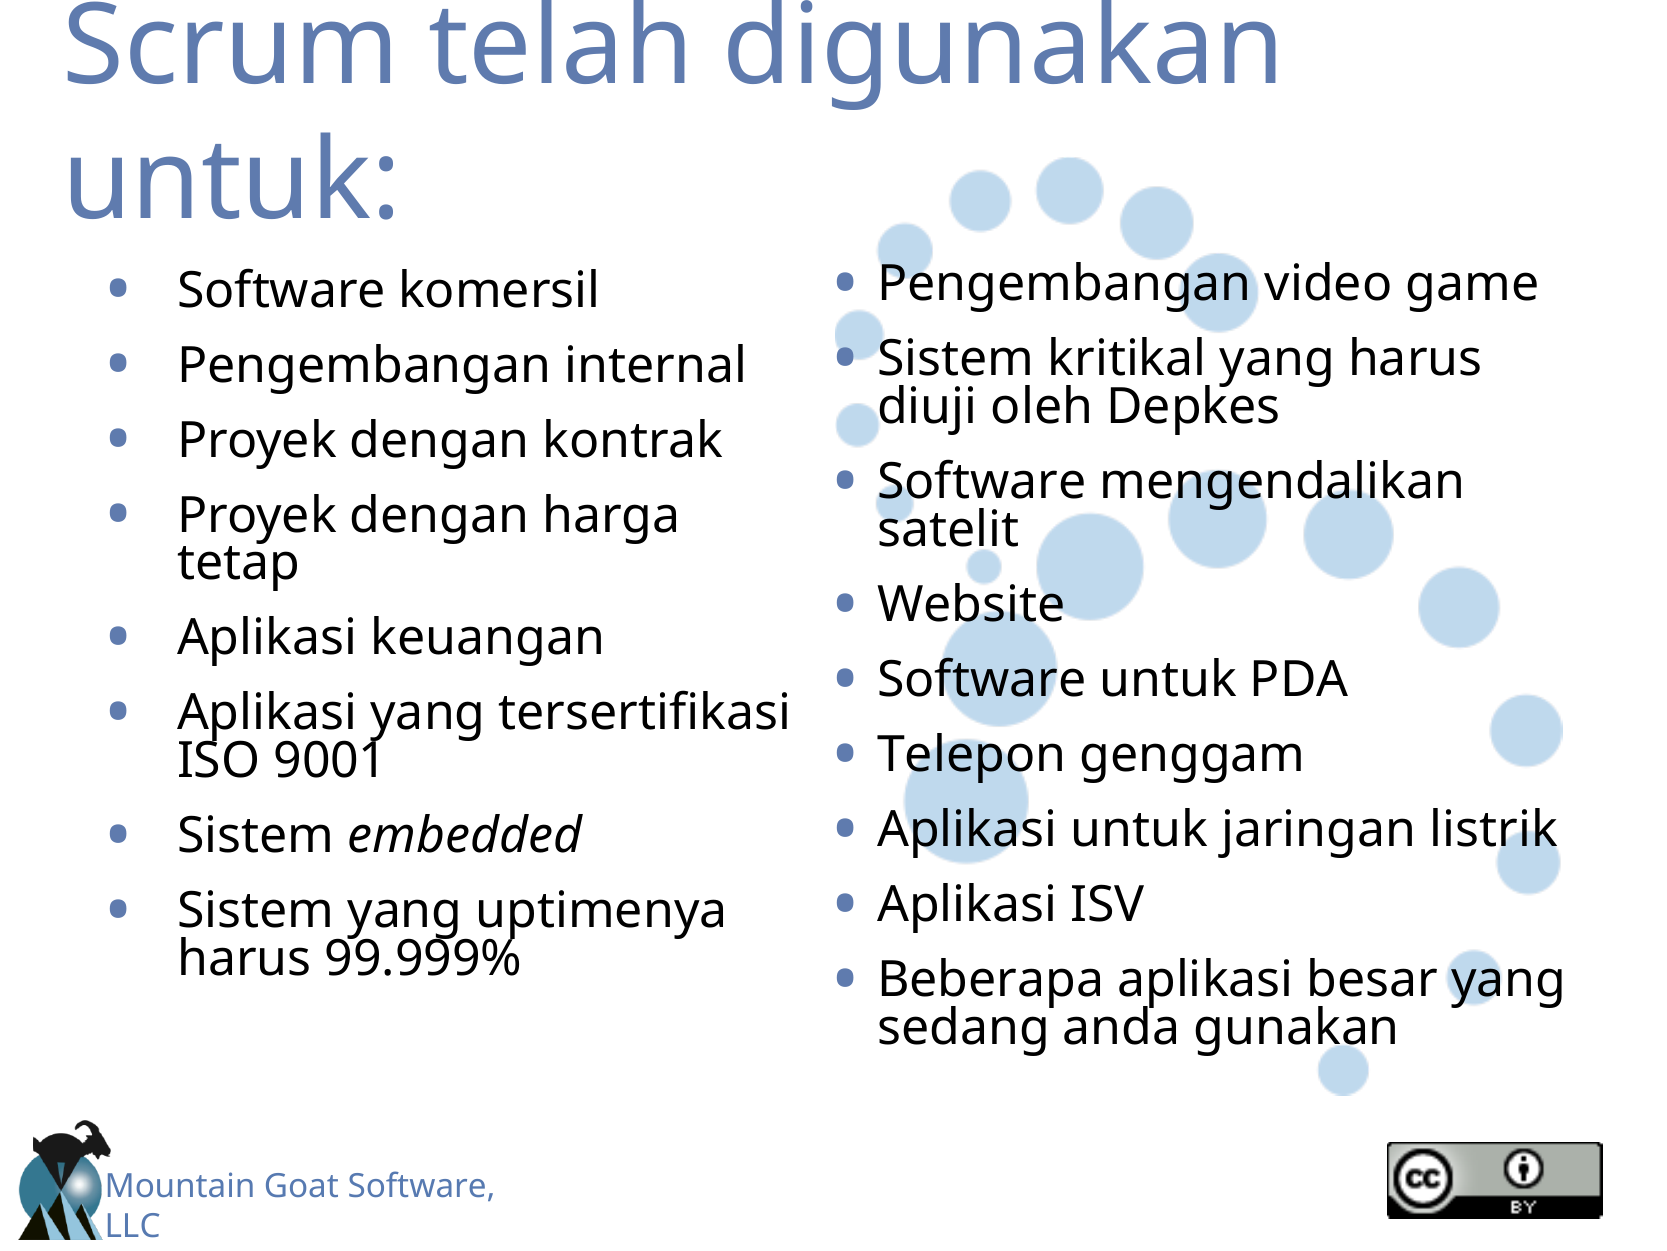

# Scrum telah digunakan untuk:
Software komersil
Pengembangan internal
Proyek dengan kontrak
Proyek dengan harga tetap
Aplikasi keuangan
Aplikasi yang tersertifikasi ISO 9001
Sistem embedded
Sistem yang uptimenya harus 99.999%
Pengembangan video game
Sistem kritikal yang harus diuji oleh Depkes
Software mengendalikan satelit
Website
Software untuk PDA
Telepon genggam
Aplikasi untuk jaringan listrik
Aplikasi ISV
Beberapa aplikasi besar yang sedang anda gunakan